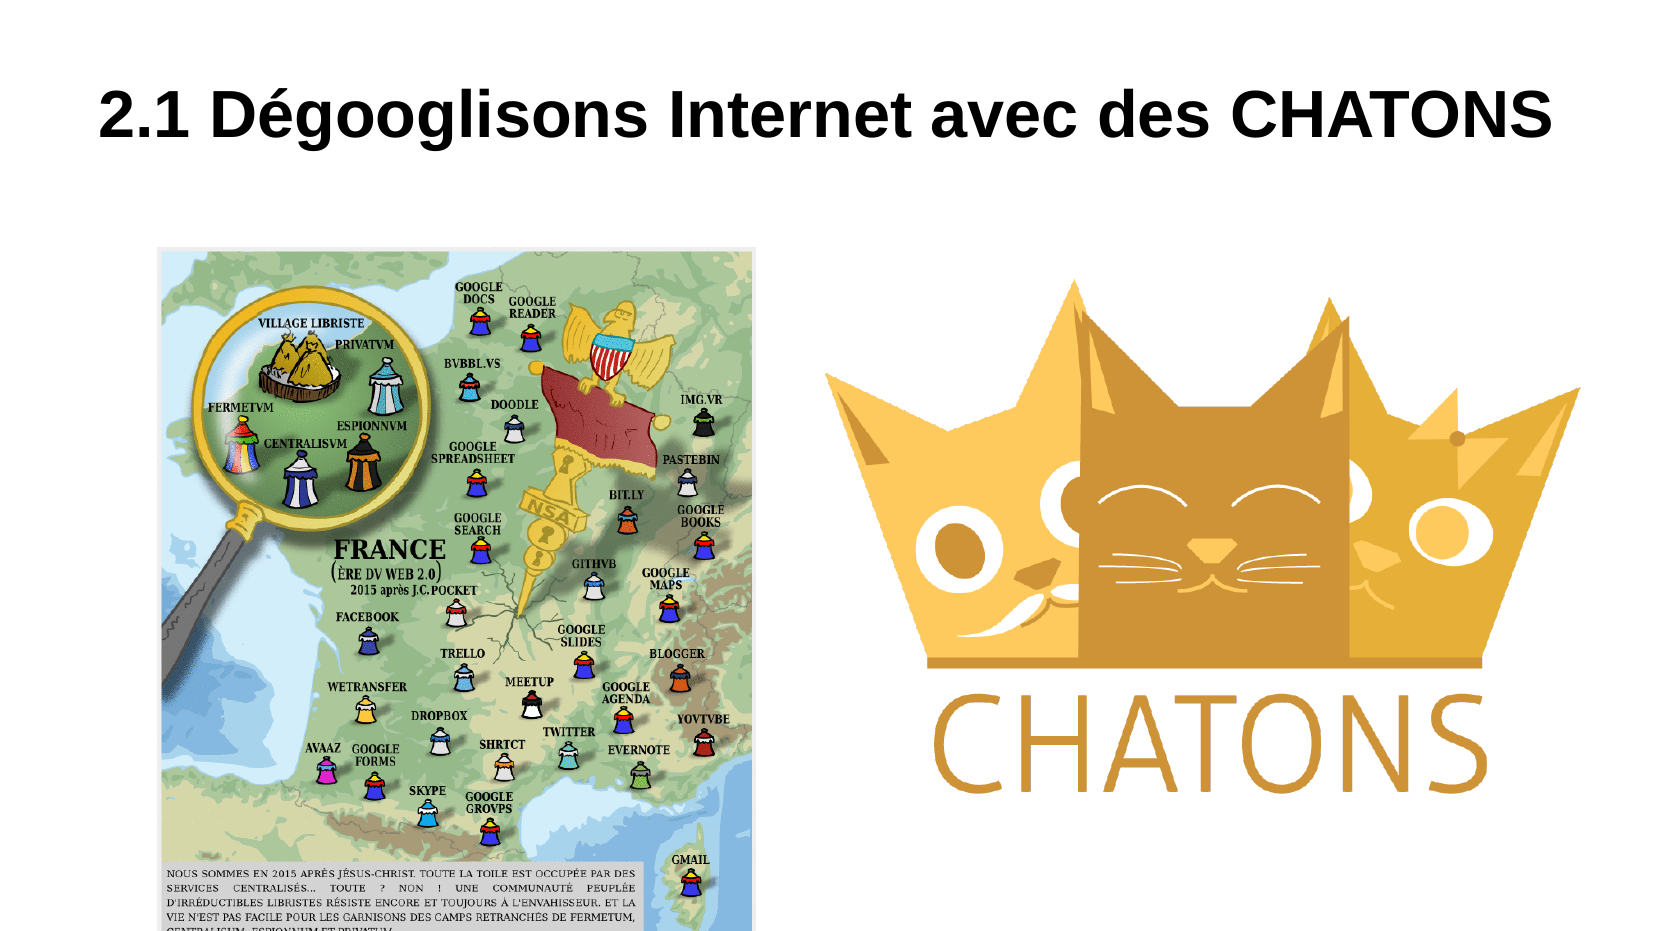

# 2.1 Dégooglisons Internet avec des CHATONS